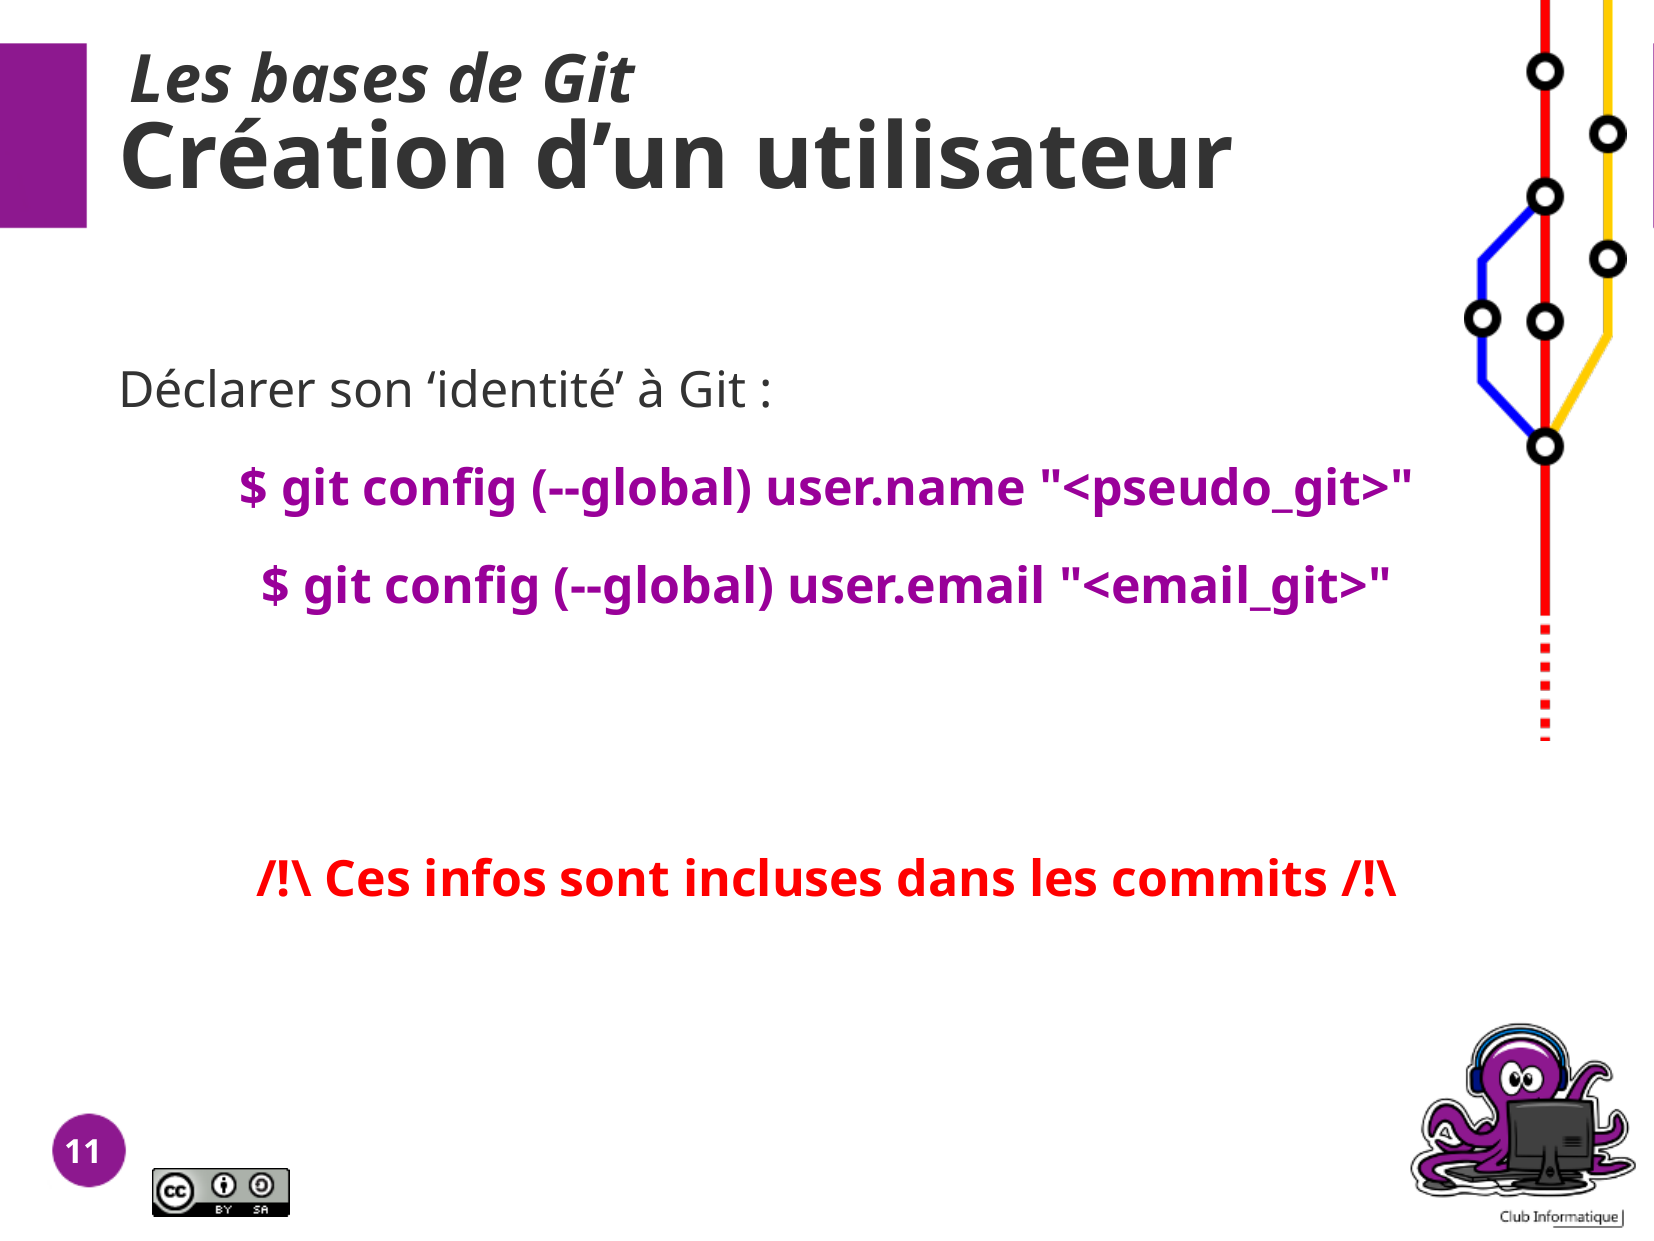

Les bases de Git
Création d’un utilisateur
# Déclarer son ‘identité’ à Git :
$ git config (--global) user.name "<pseudo_git>"
$ git config (--global) user.email "<email_git>"
/!\ Ces infos sont incluses dans les commits /!\
11